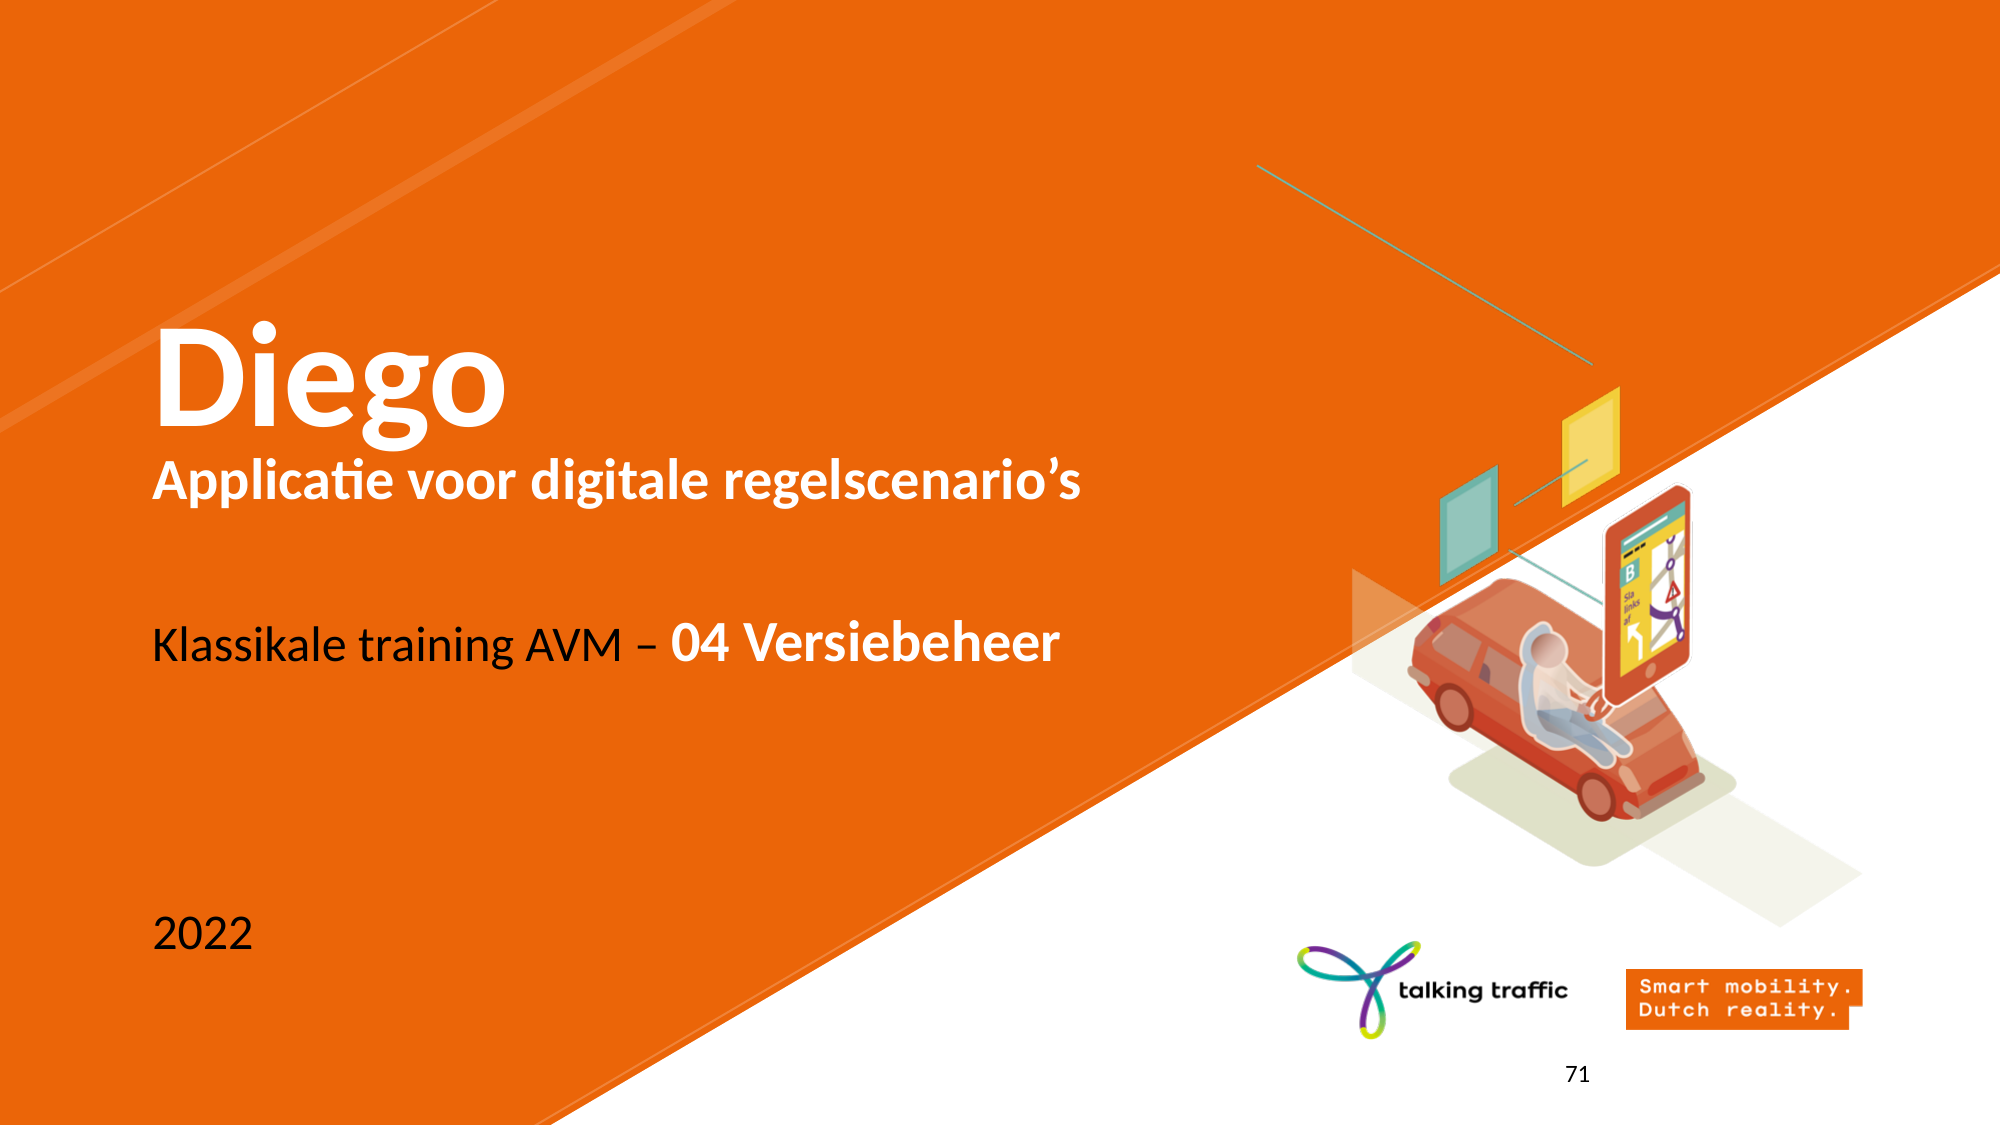

# Diego Applicatie voor digitale regelscenario’s
Klassikale training AVM – 04 Versiebeheer
2022
68